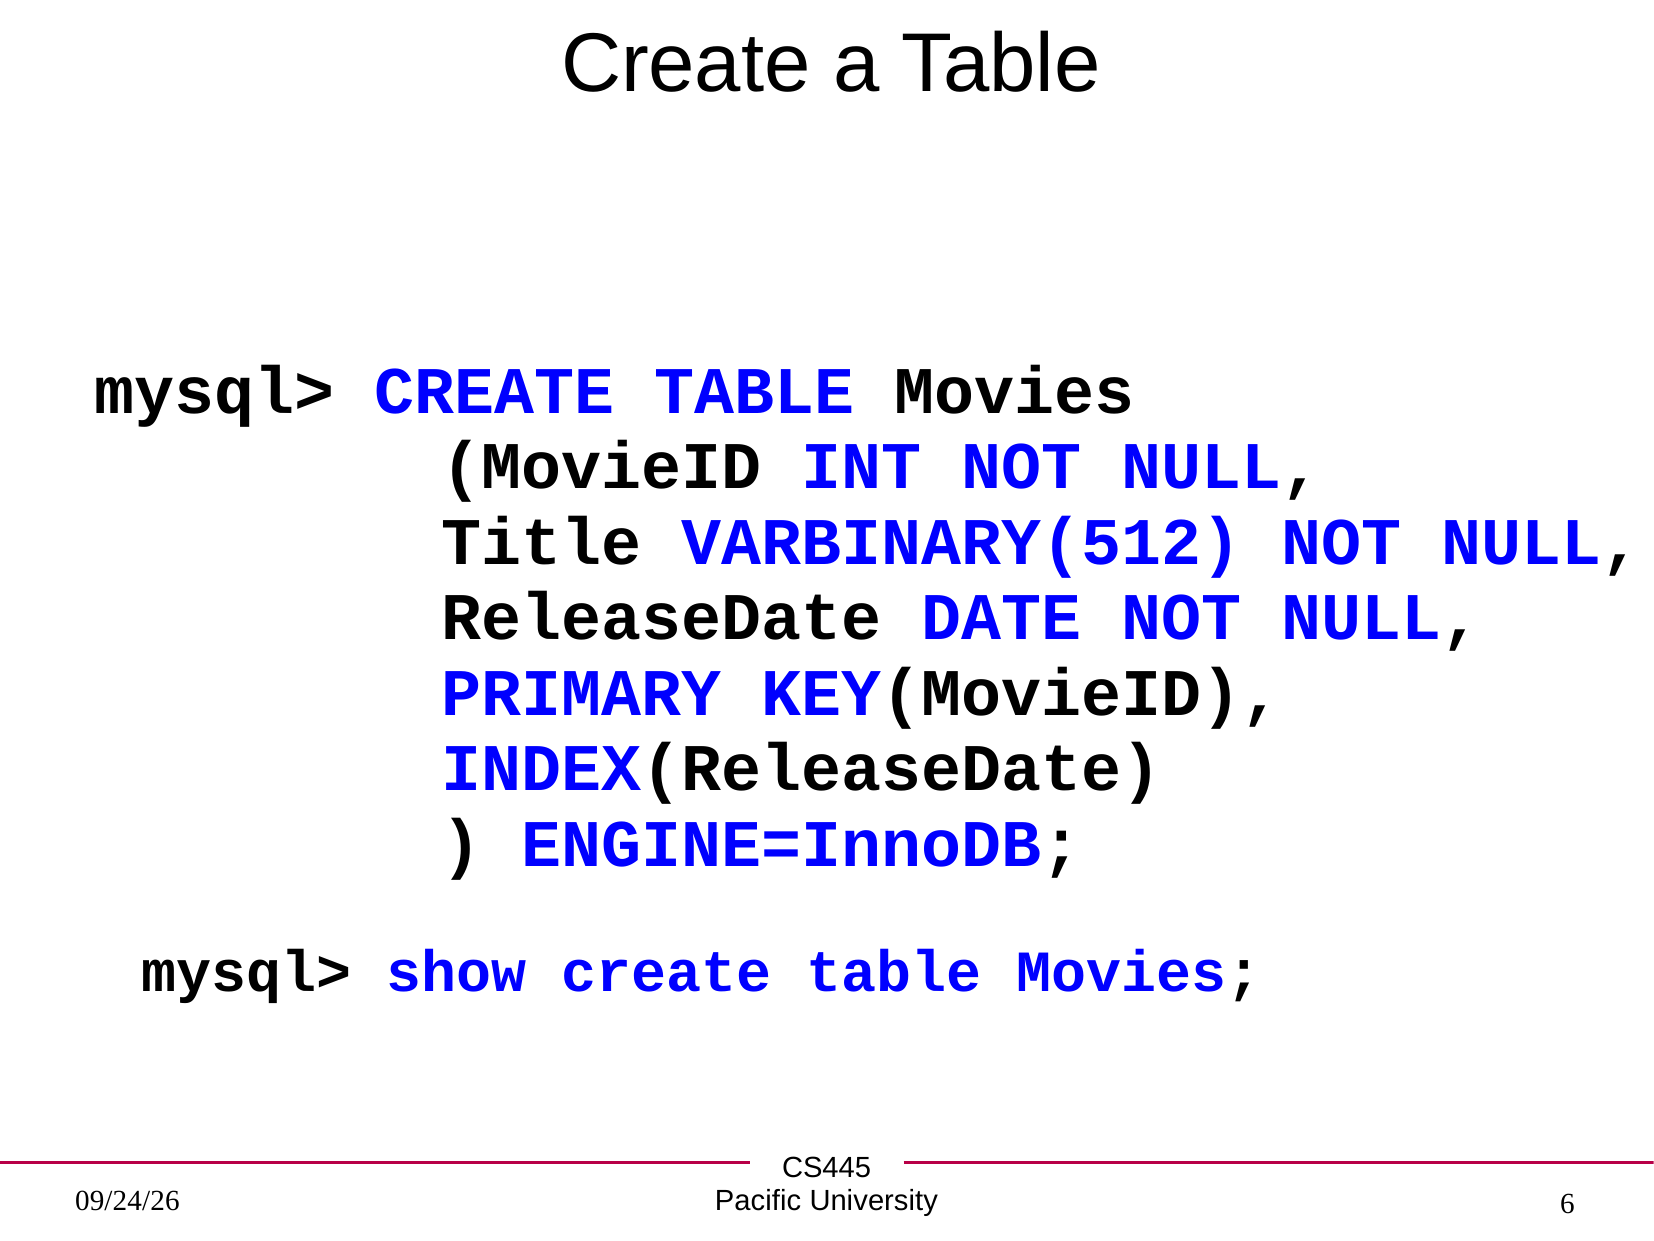

# Create a Table
mysql> CREATE TABLE Movies
				(MovieID INT NOT NULL,
				Title VARBINARY(512) NOT NULL,
				ReleaseDate DATE NOT NULL,
				PRIMARY KEY(MovieID),
				INDEX(ReleaseDate)
				) ENGINE=InnoDB;
mysql> show create table Movies;